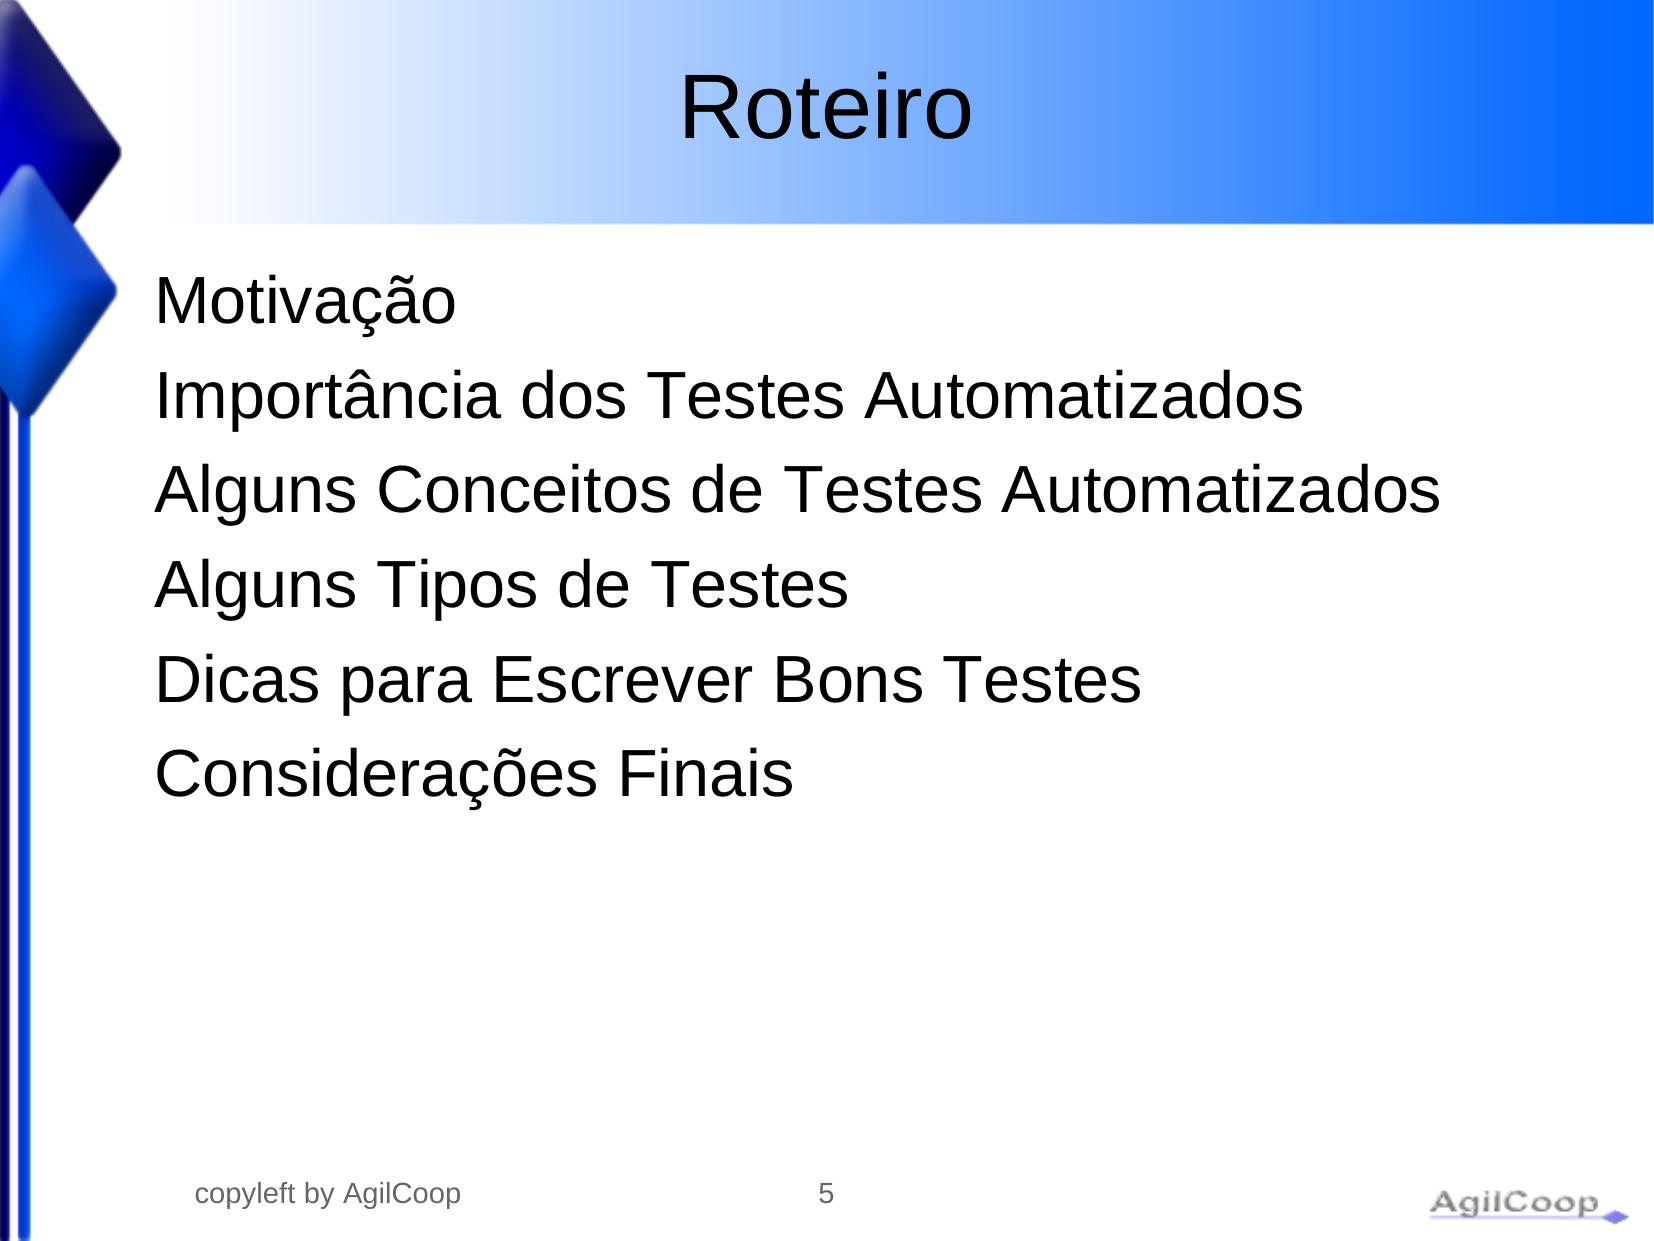

# Roteiro
 Motivação
 Importância dos Testes Automatizados
 Alguns Conceitos de Testes Automatizados
 Alguns Tipos de Testes
 Dicas para Escrever Bons Testes
 Considerações Finais
copyleft by AgilCoop
5